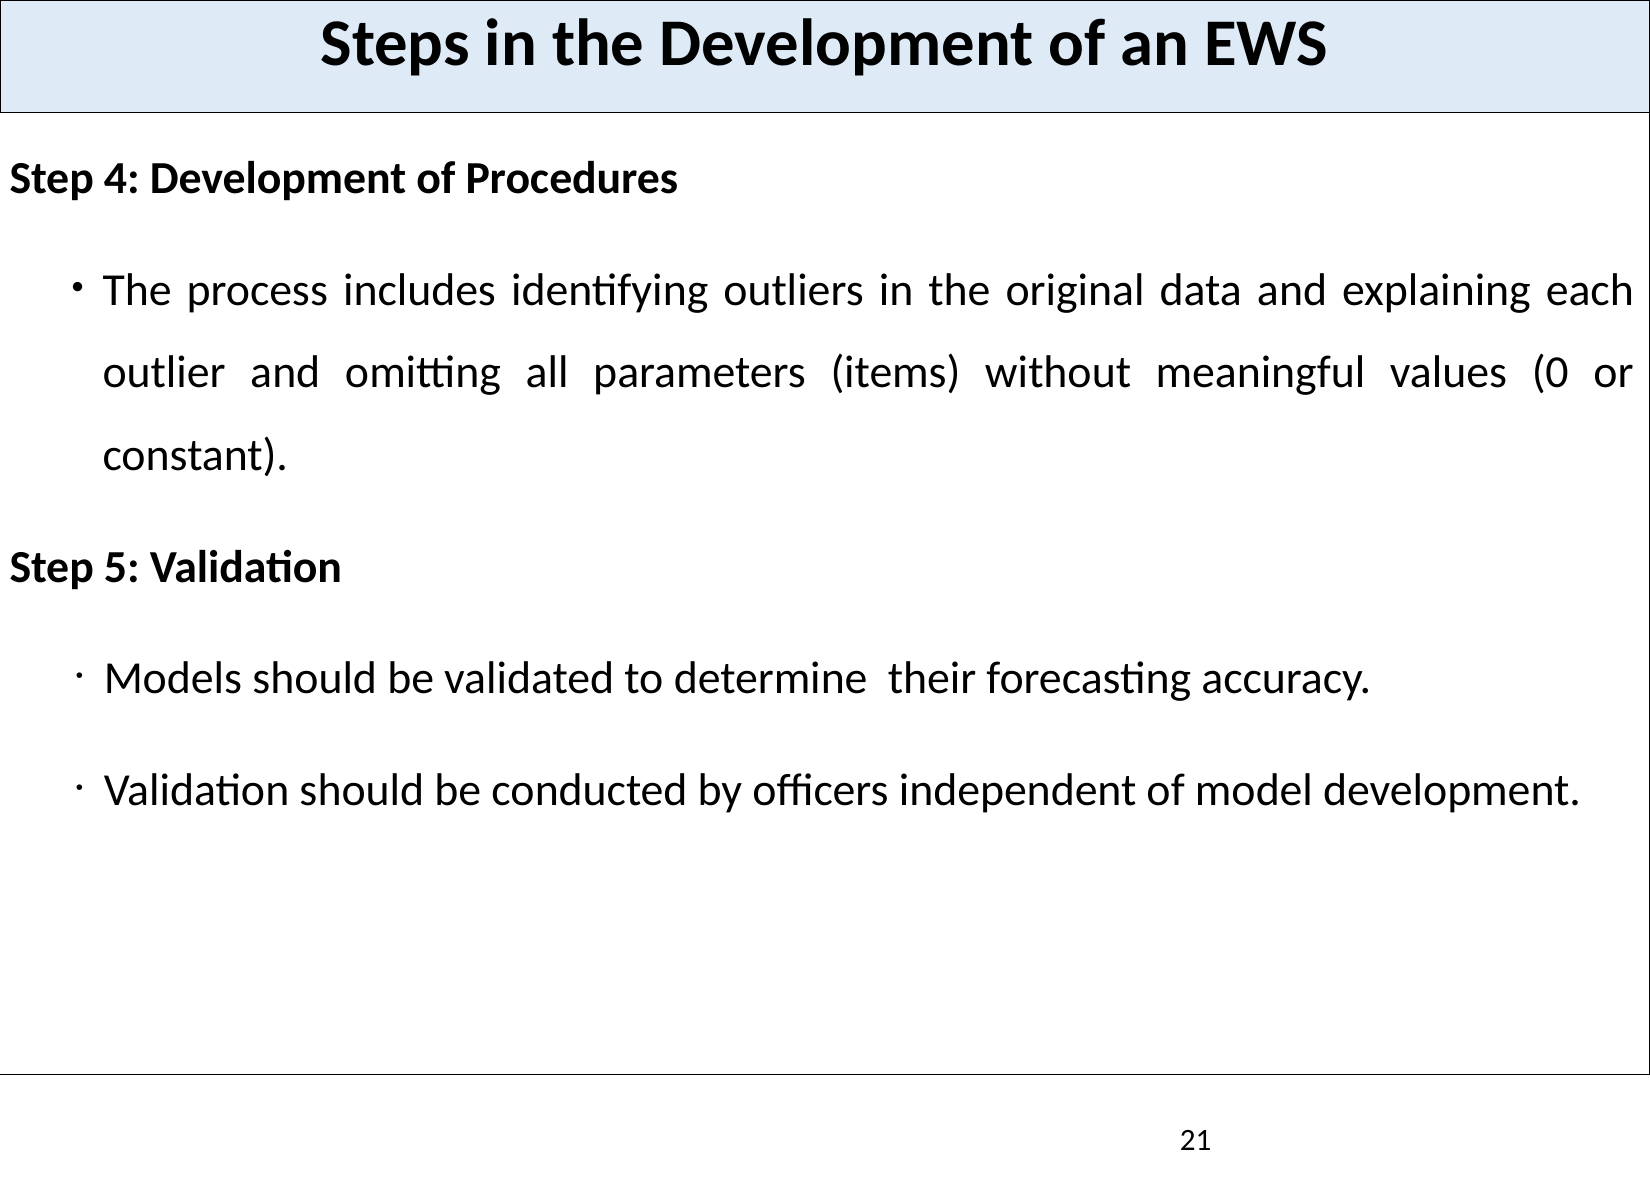

# Steps in the Development of an EWS
Step 4: Development of Procedures
The process includes identifying outliers in the original data and explaining each outlier and omitting all parameters (items) without meaningful values (0 or constant).
Step 5: Validation
Models should be validated to determine their forecasting accuracy.
Validation should be conducted by officers independent of model development.